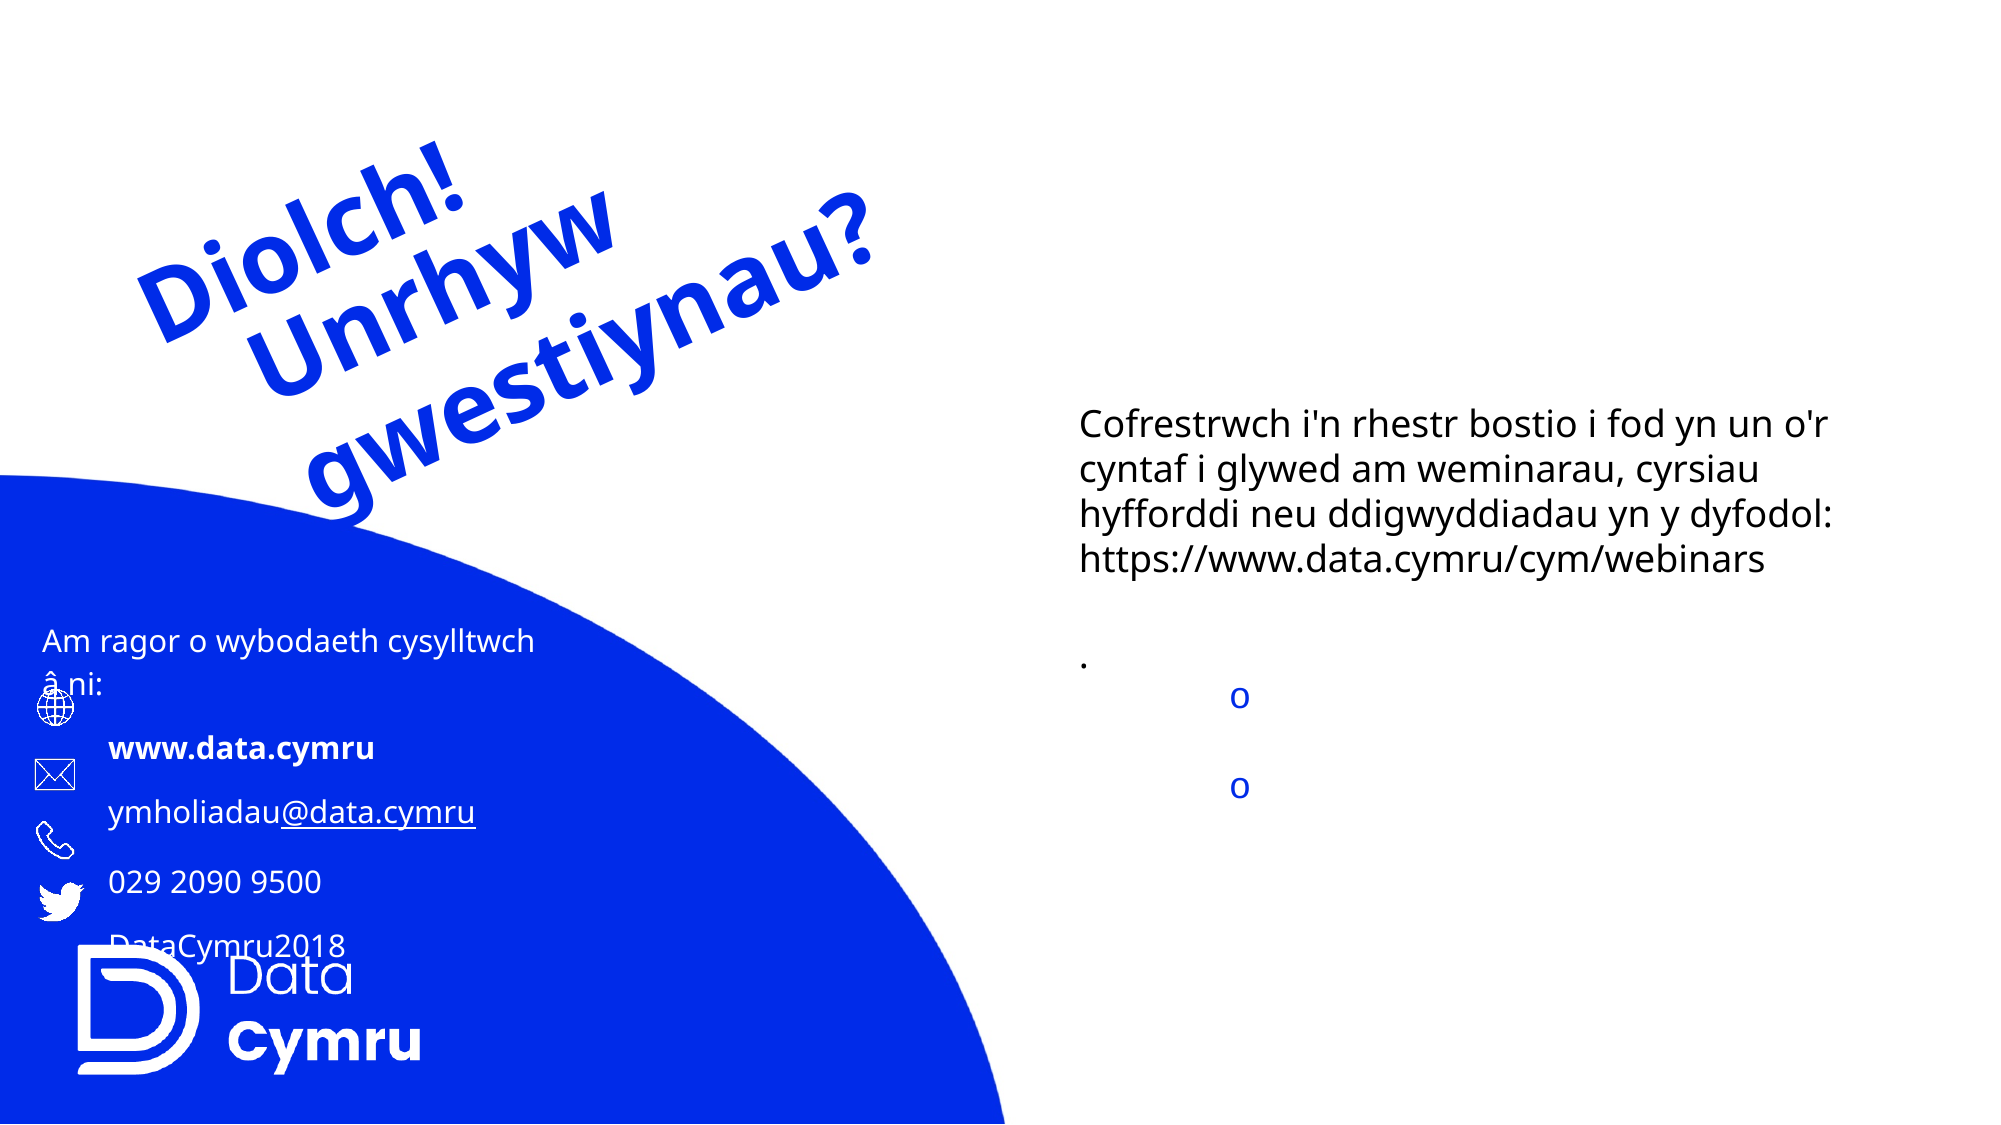

Diolch!
Unrhyw gwestiynau?
Cofrestrwch i'n rhestr bostio i fod yn un o'r cyntaf i glywed am weminarau, cyrsiau hyfforddi neu ddigwyddiadau yn y dyfodol: https://www.data.cymru/cym/webinars
.
Am ragor o wybodaeth cysylltwch â ni:
 www.data.cymru
 ymholiadau@data.cymru
 029 2090 9500
  DataCymru2018